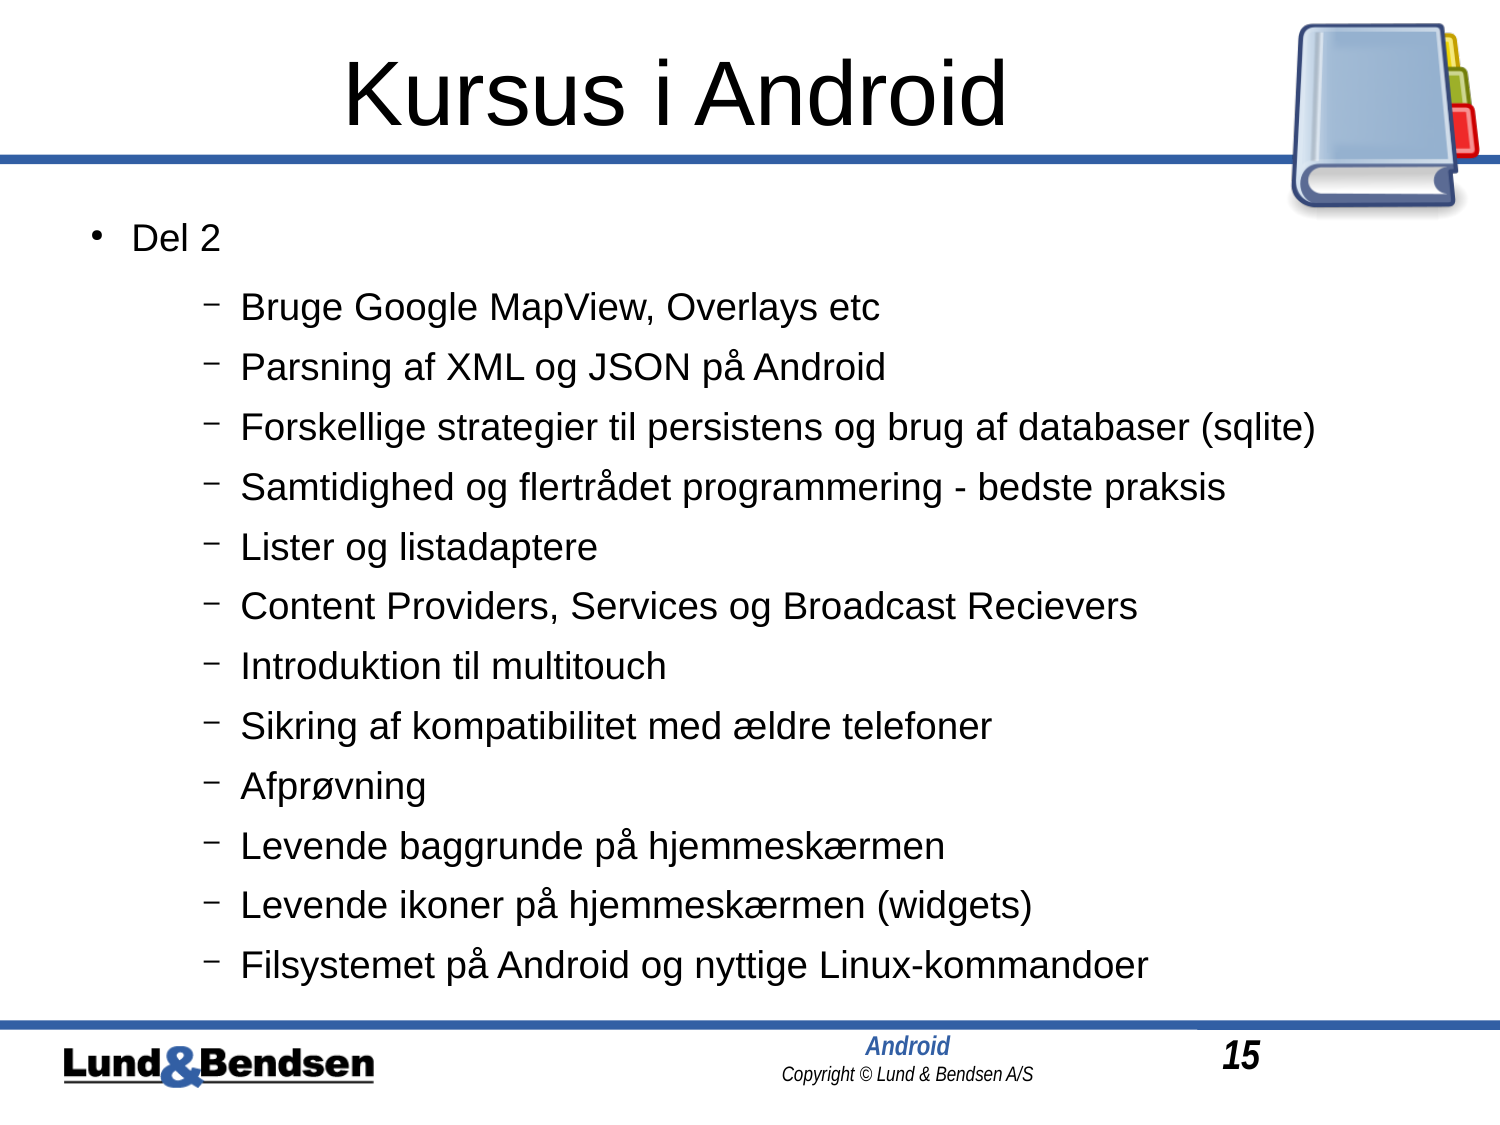

# Kursus i Android
Del 2
Bruge Google MapView, Overlays etc
Parsning af XML og JSON på Android
Forskellige strategier til persistens og brug af databaser (sqlite)
Samtidighed og flertrådet programmering - bedste praksis
Lister og listadaptere
Content Providers, Services og Broadcast Recievers
Introduktion til multitouch
Sikring af kompatibilitet med ældre telefoner
Afprøvning
Levende baggrunde på hjemmeskærmen
Levende ikoner på hjemmeskærmen (widgets)
Filsystemet på Android og nyttige Linux-kommandoer